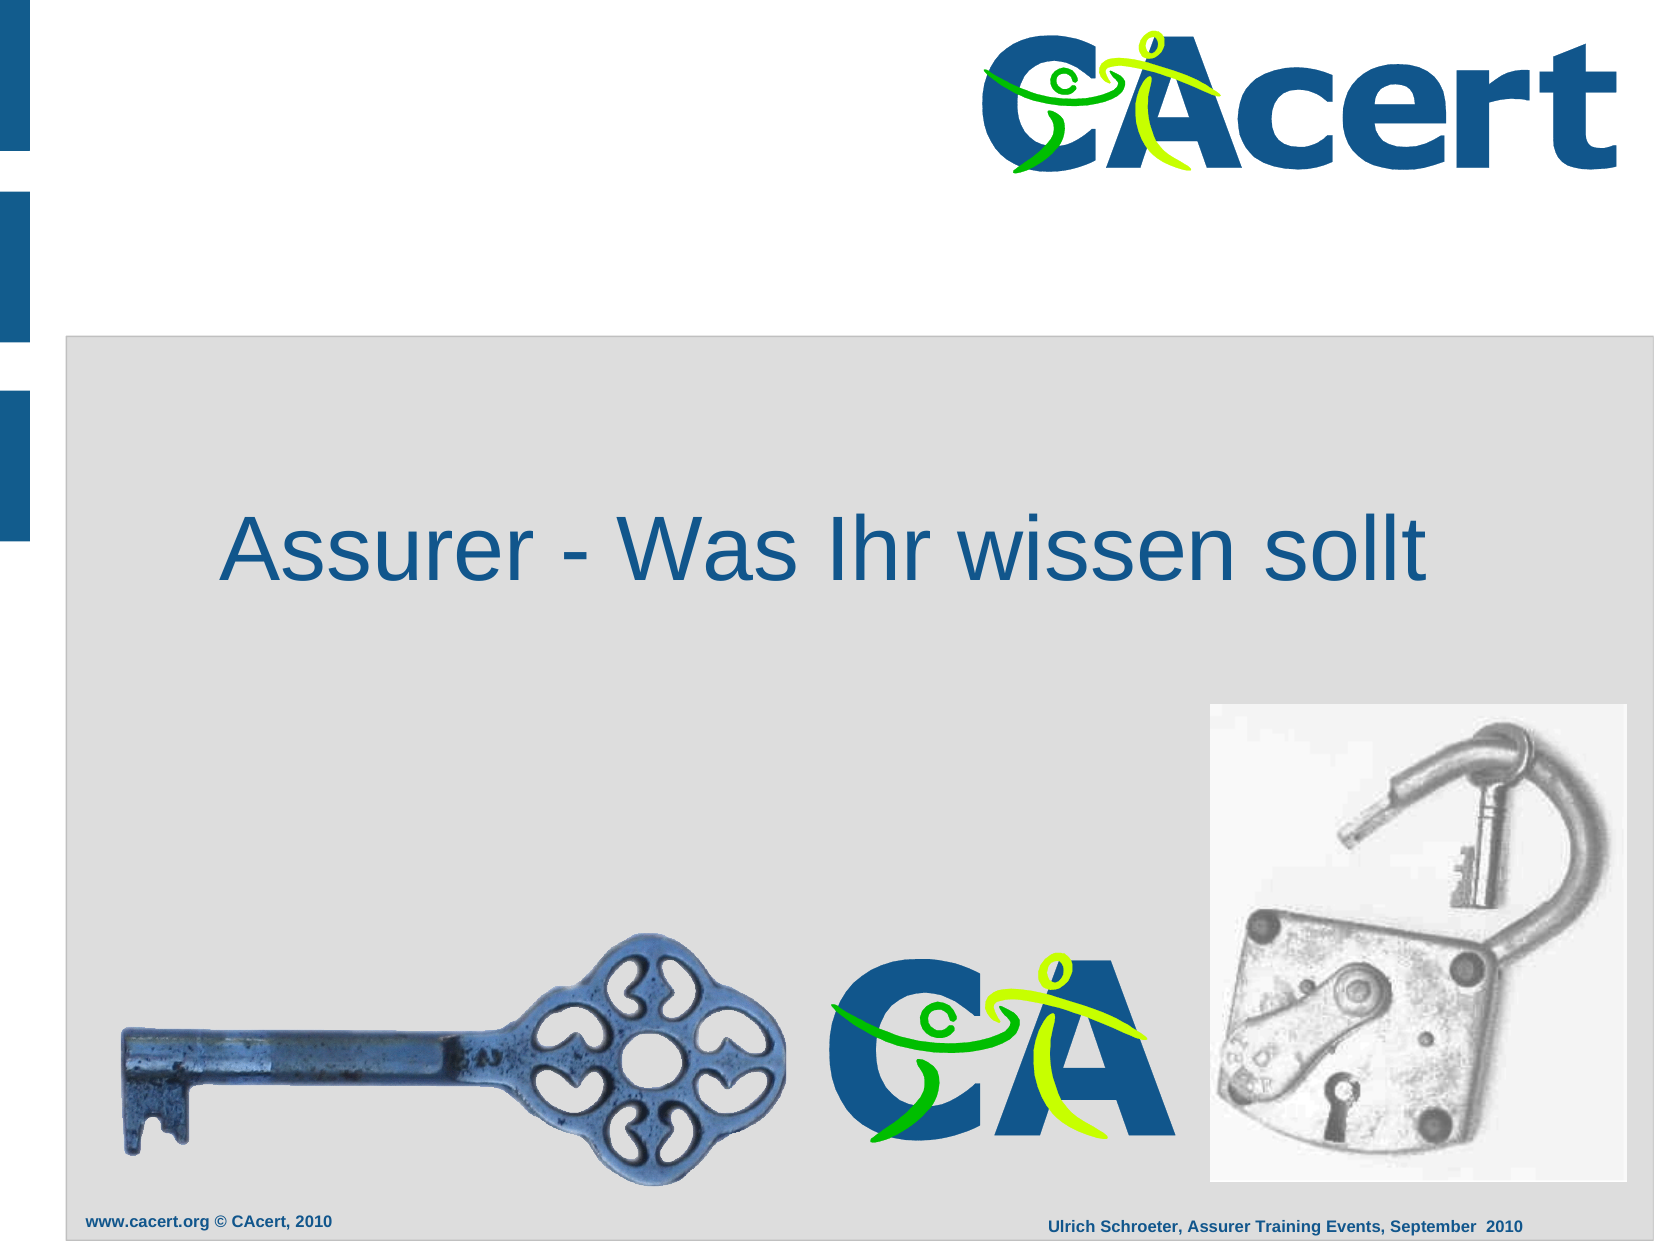

# Assurer - Was Ihr wissen sollt